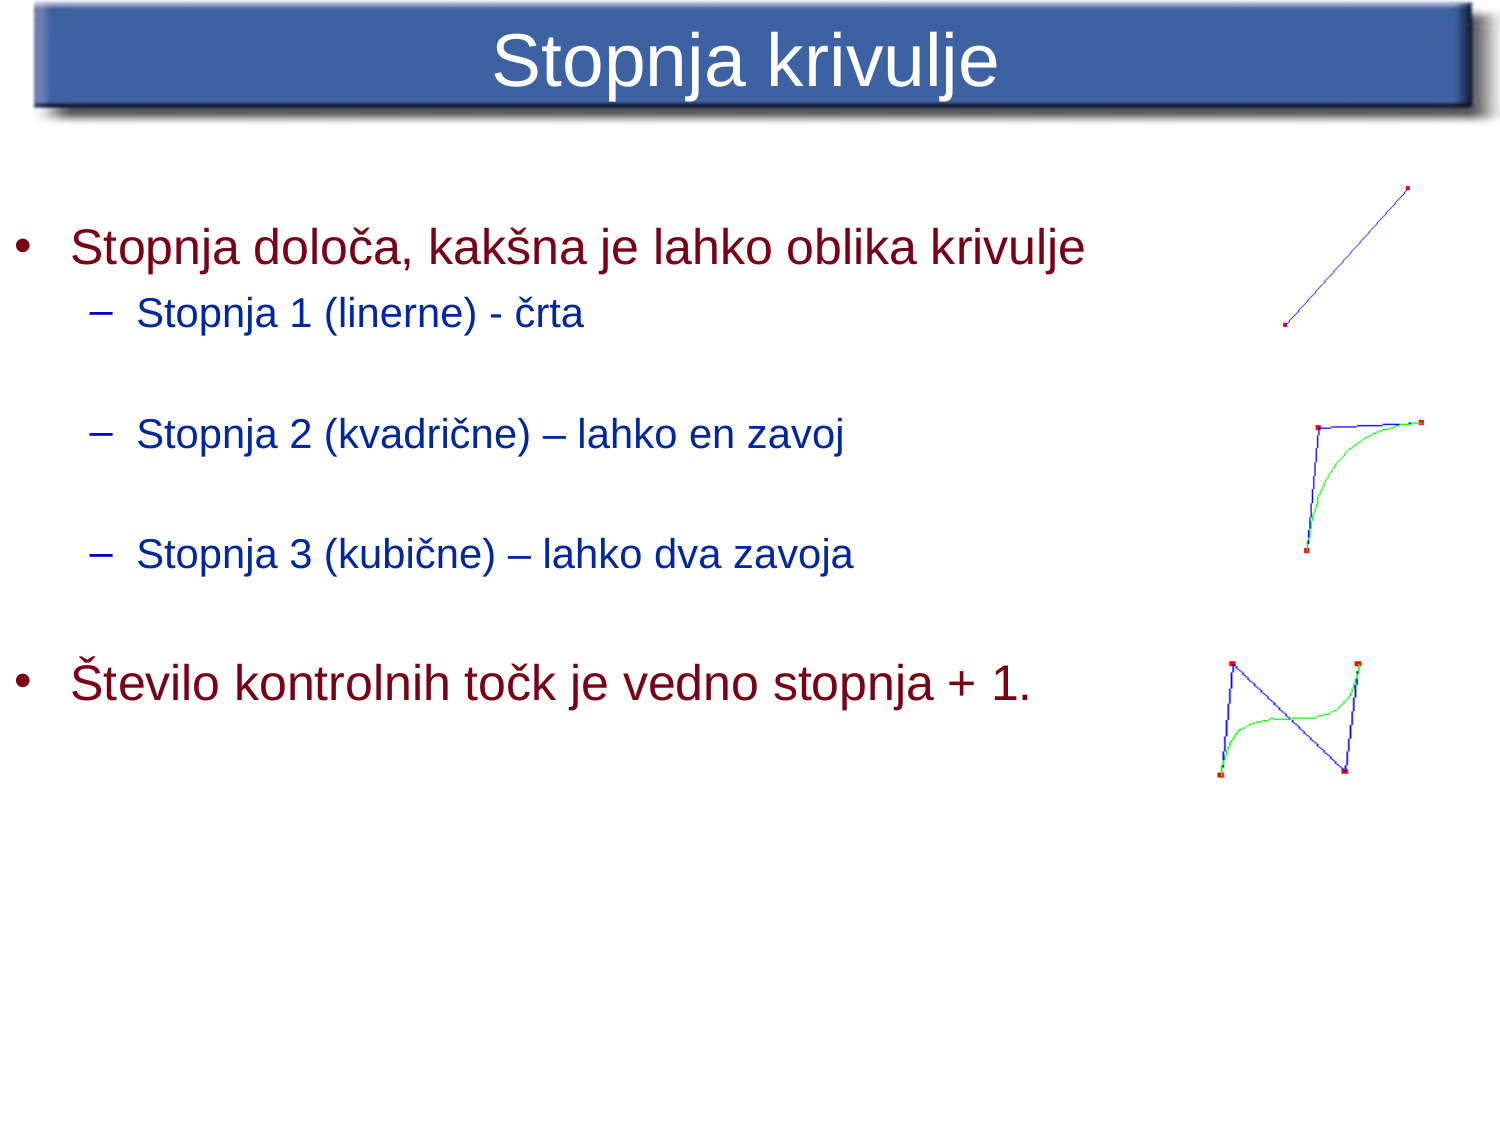

# Stopnja krivulje
Stopnja določa, kakšna je lahko oblika krivulje
Stopnja 1 (linerne) - črta
Stopnja 2 (kvadrične) – lahko en zavoj
Stopnja 3 (kubične) – lahko dva zavoja
Število kontrolnih točk je vedno stopnja + 1.